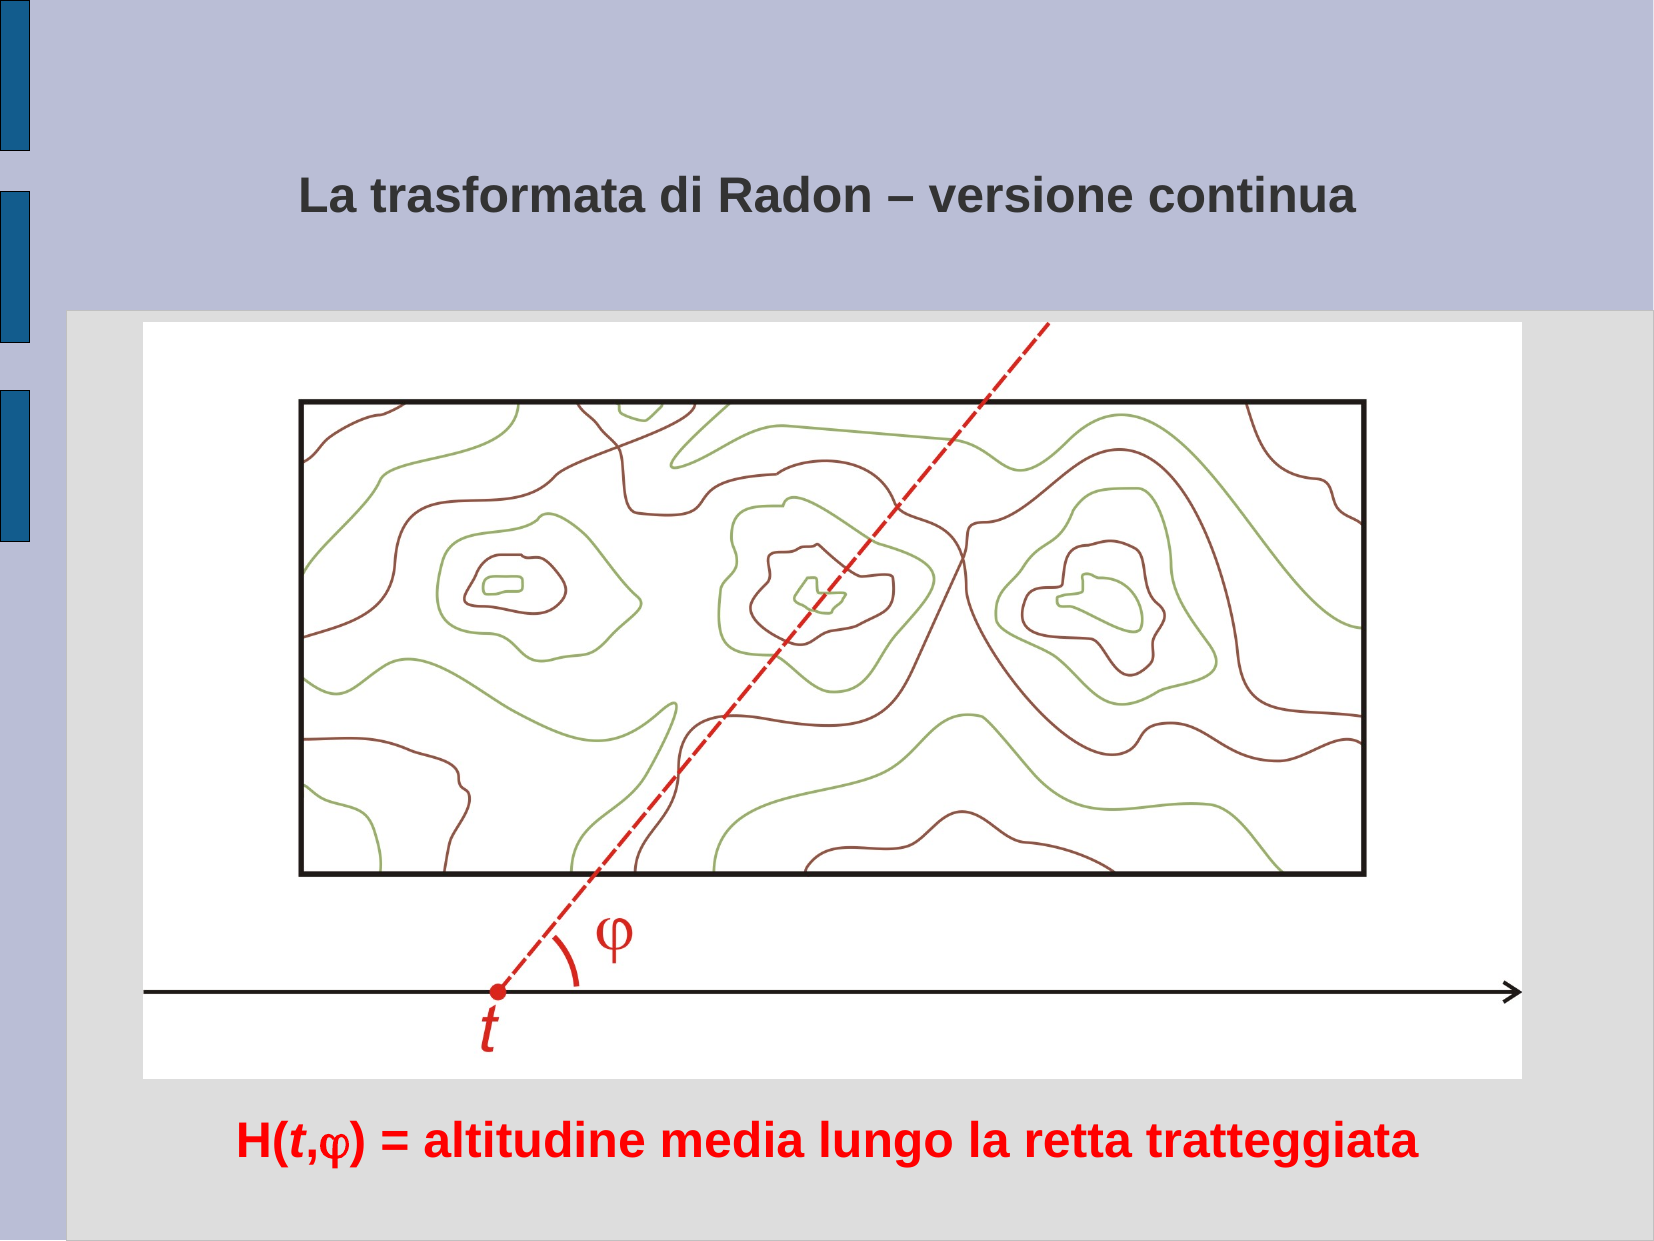

# La trasformata di Radon – versione continua
H(t,j) = altitudine media lungo la retta tratteggiata